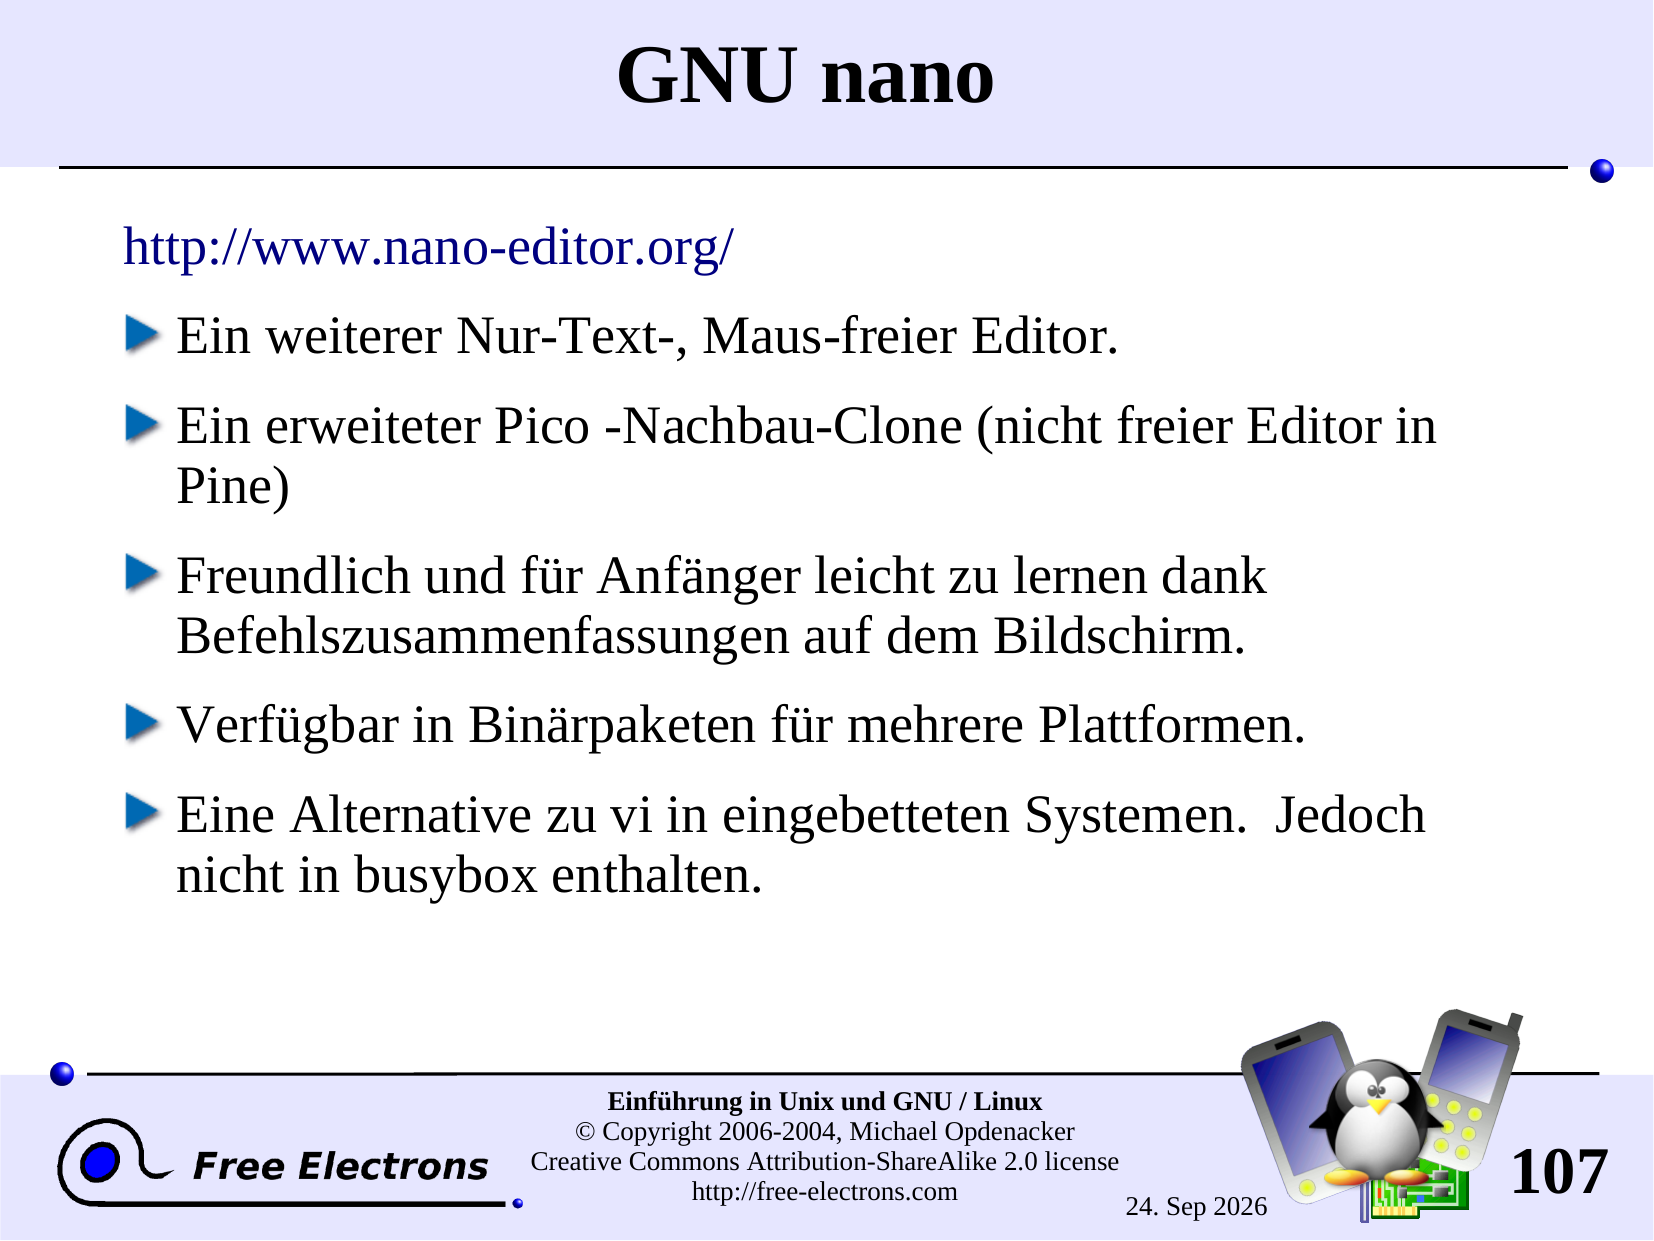

# GNU nano
http://www.nano-editor.org/
Ein weiterer Nur-Text-, Maus-freier Editor.
Ein erweiteter Pico -Nachbau-Clone (nicht freier Editor in Pine)
Freundlich und für Anfänger leicht zu lernen dank Befehlszusammenfassungen auf dem Bildschirm.
Verfügbar in Binärpaketen für mehrere Plattformen.
Eine Alternative zu vi in eingebetteten Systemen. Jedoch nicht in busybox enthalten.